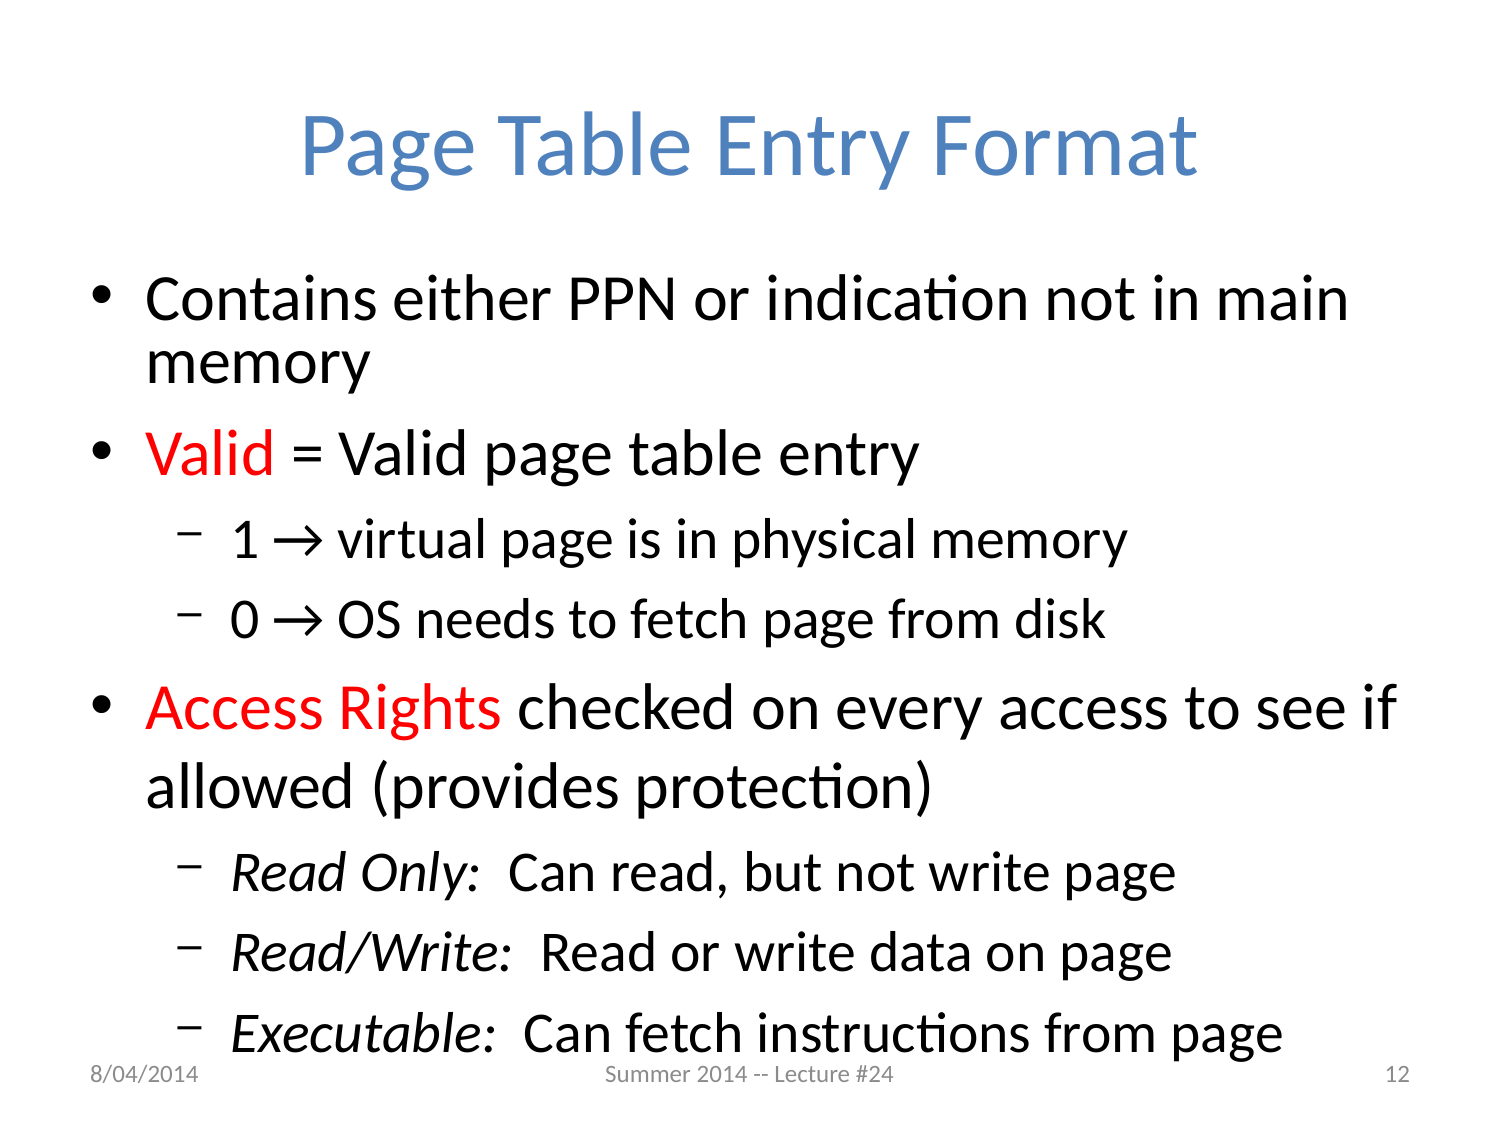

# Page Table Entry Format
Contains either PPN or indication not in main memory
Valid = Valid page table entry
1 → virtual page is in physical memory
0 → OS needs to fetch page from disk
Access Rights checked on every access to see if allowed (provides protection)
Read Only: Can read, but not write page
Read/Write: Read or write data on page
Executable: Can fetch instructions from page
8/04/2014
Summer 2014 -- Lecture #24